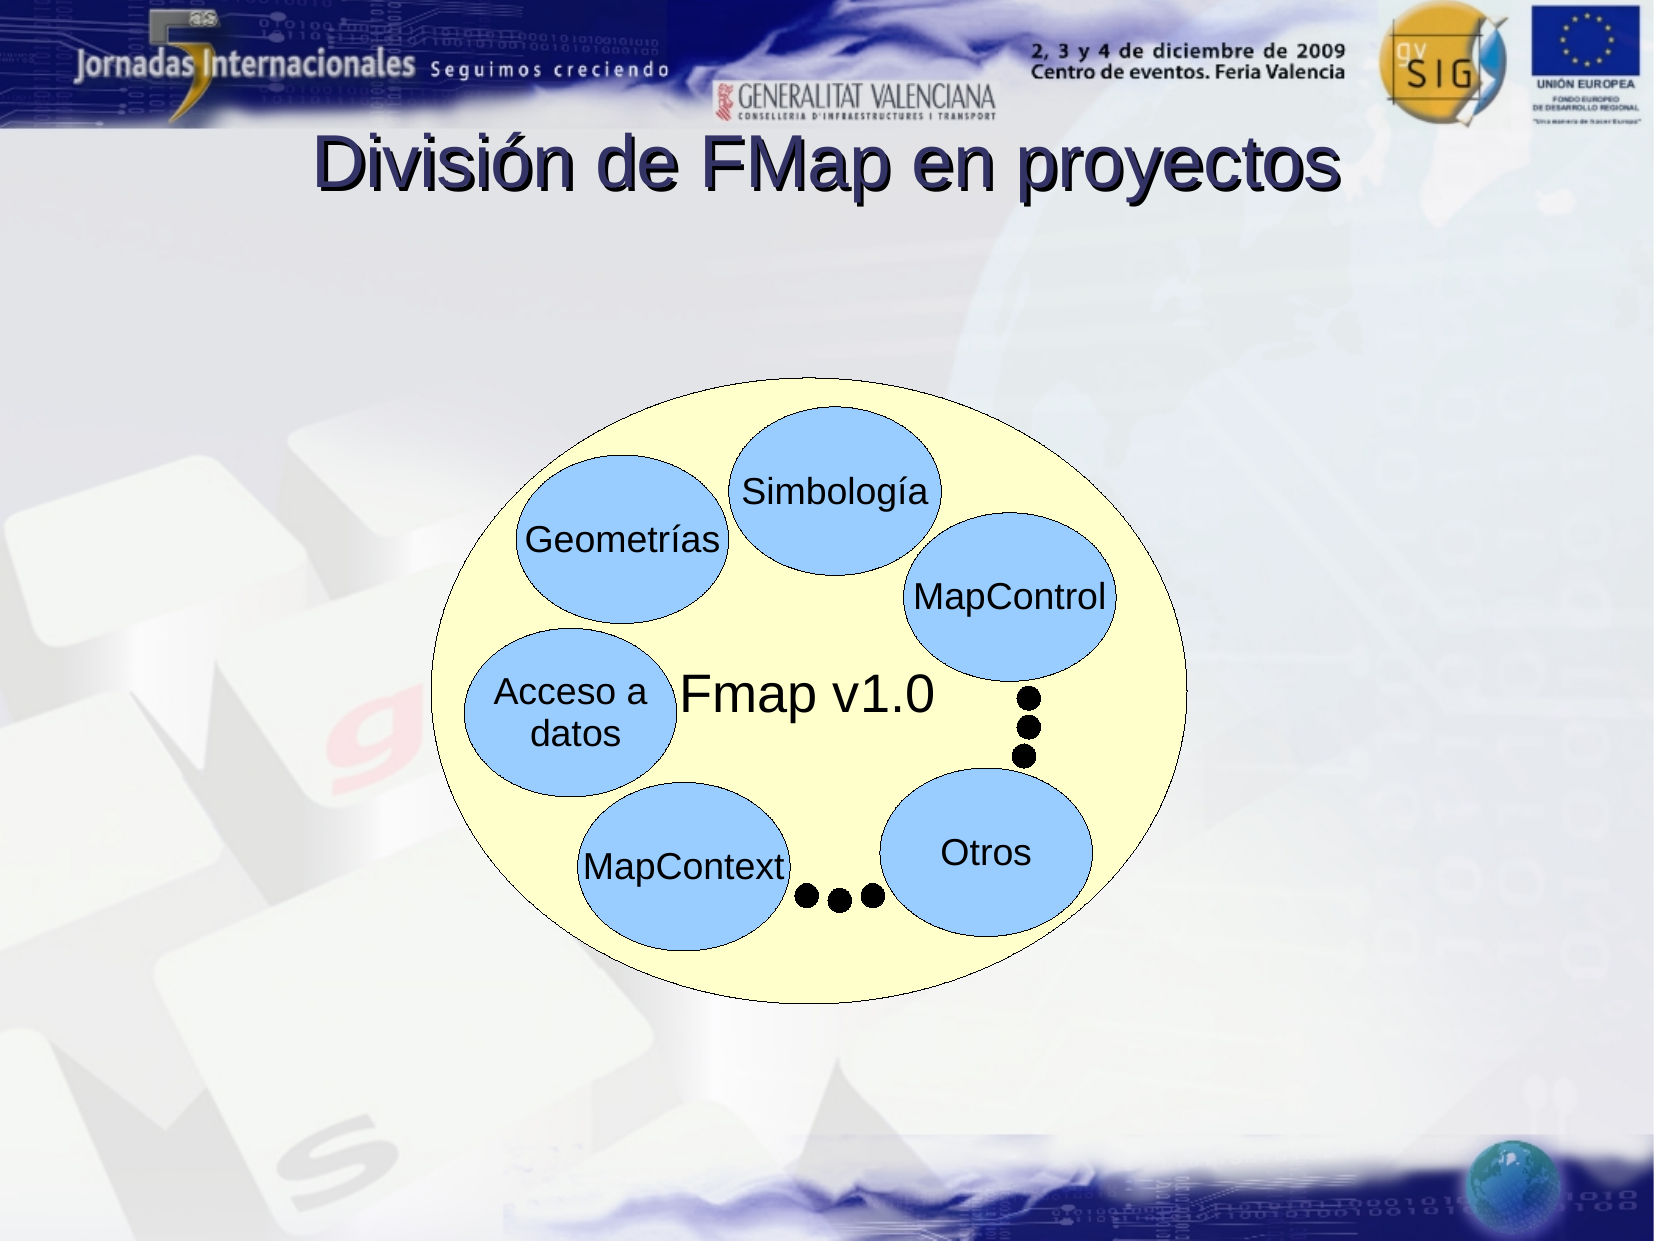

# División de FMap en proyectos
Simbología
Geometrías
MapControl
Acceso a
 datos
Fmap v1.0
Otros
MapContext